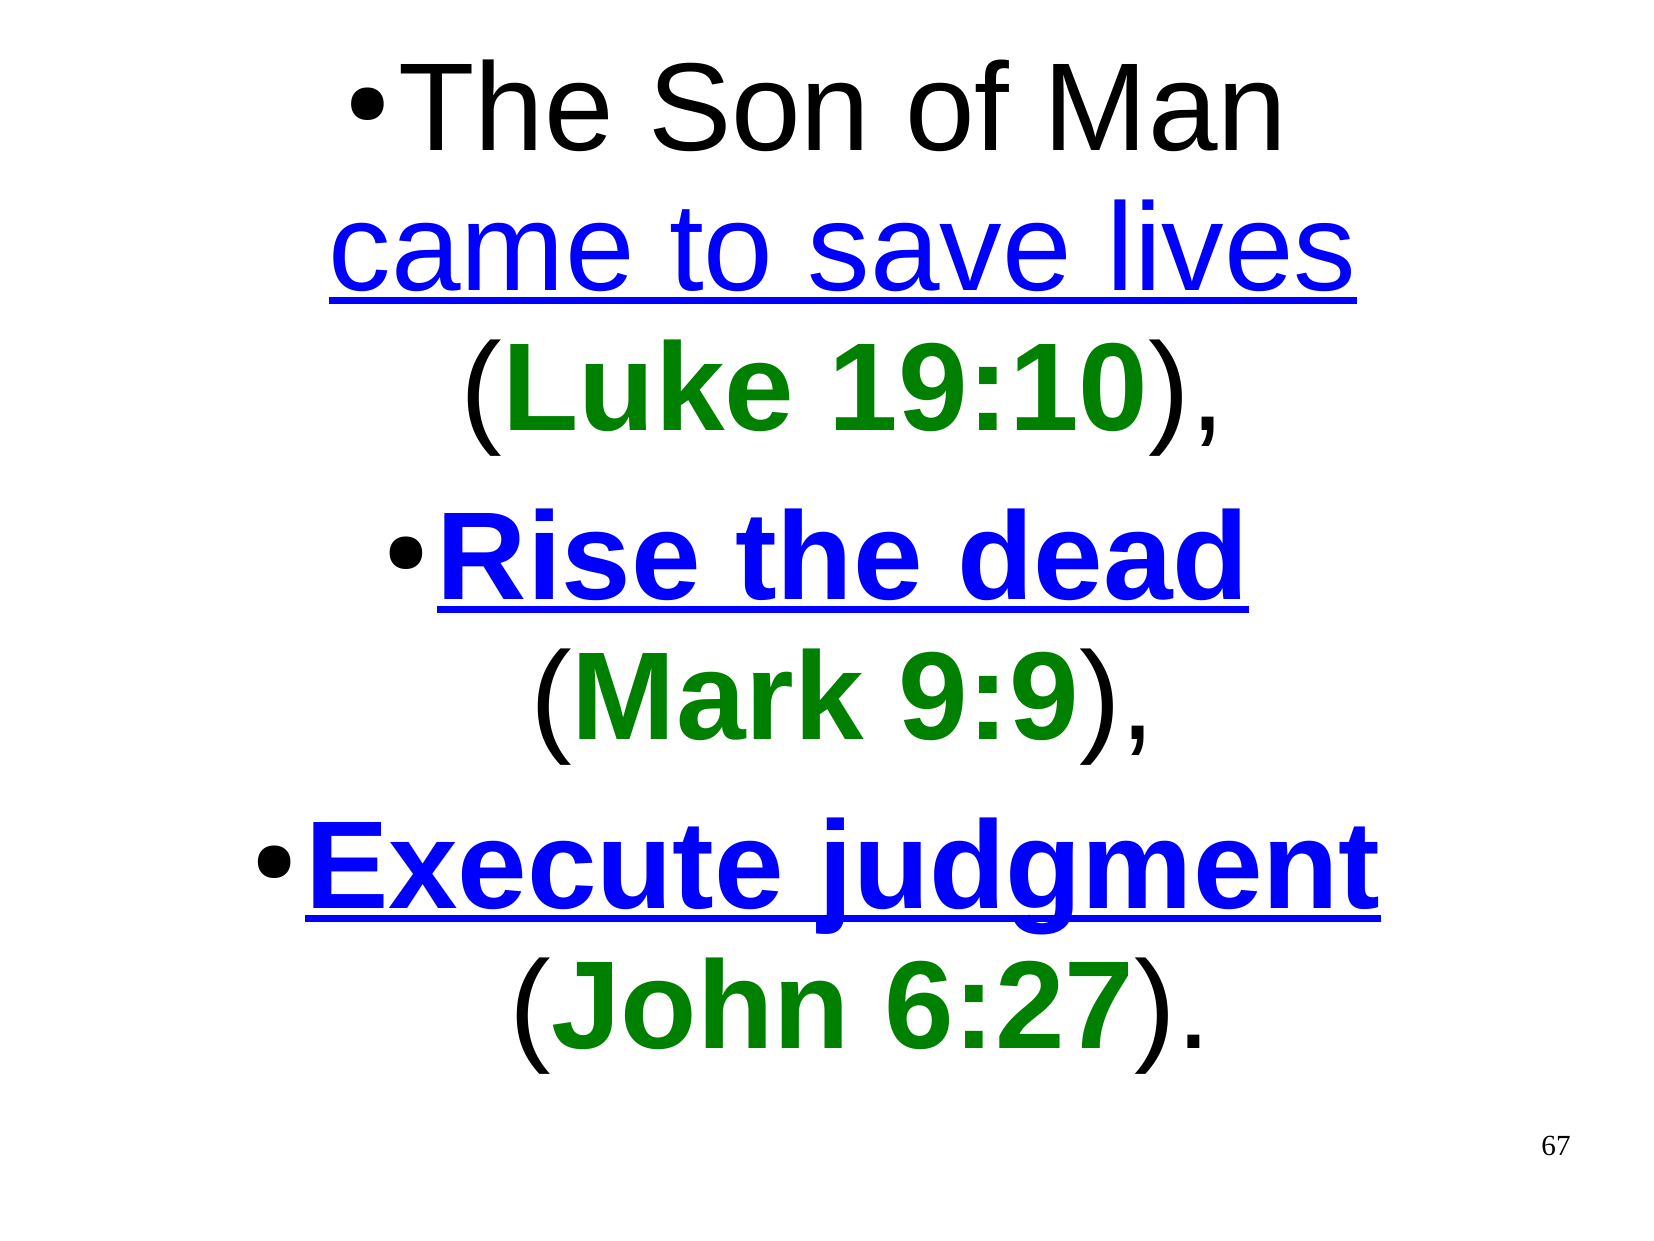

# The Son of Man came to save lives (Luke 19:10),
Rise the dead
(Mark 9:9),
Execute judgment
(John 6:27).
67